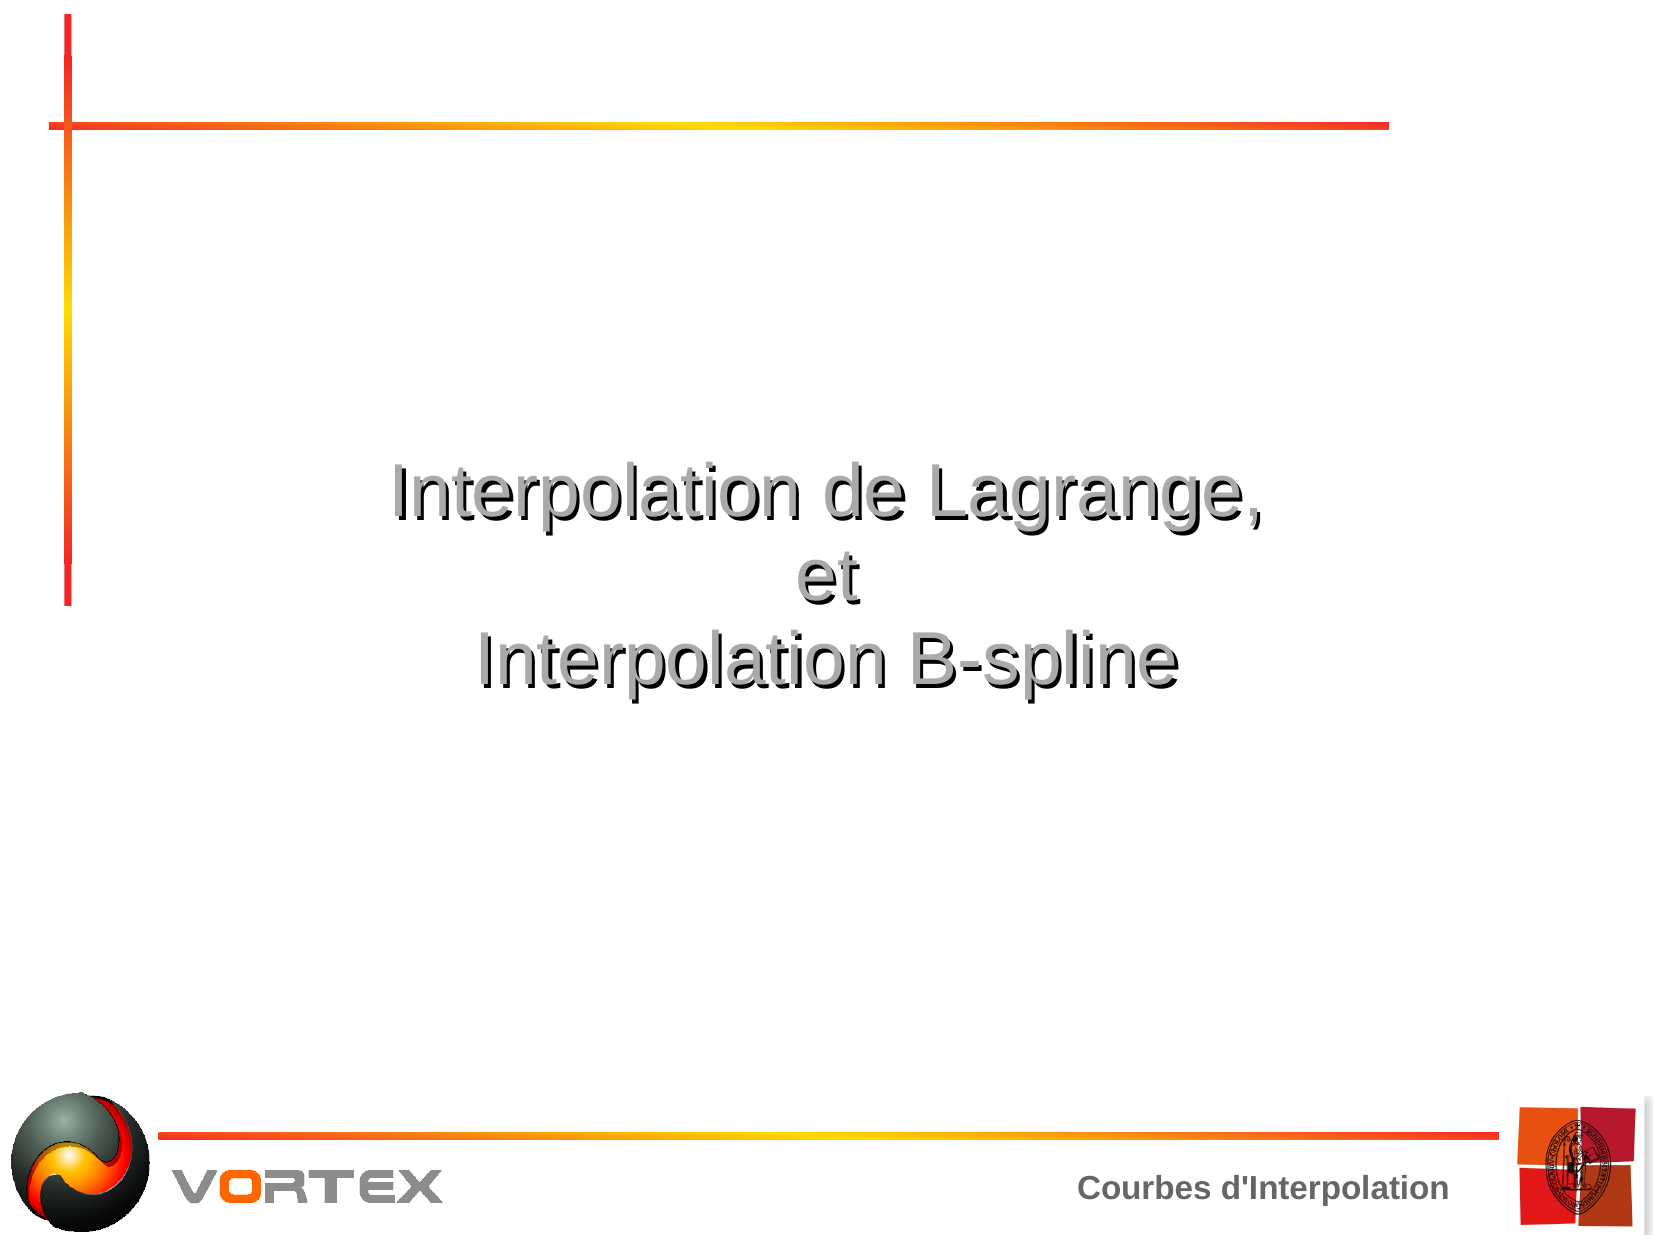

# Interpolation de Lagrange, et Interpolation B-spline